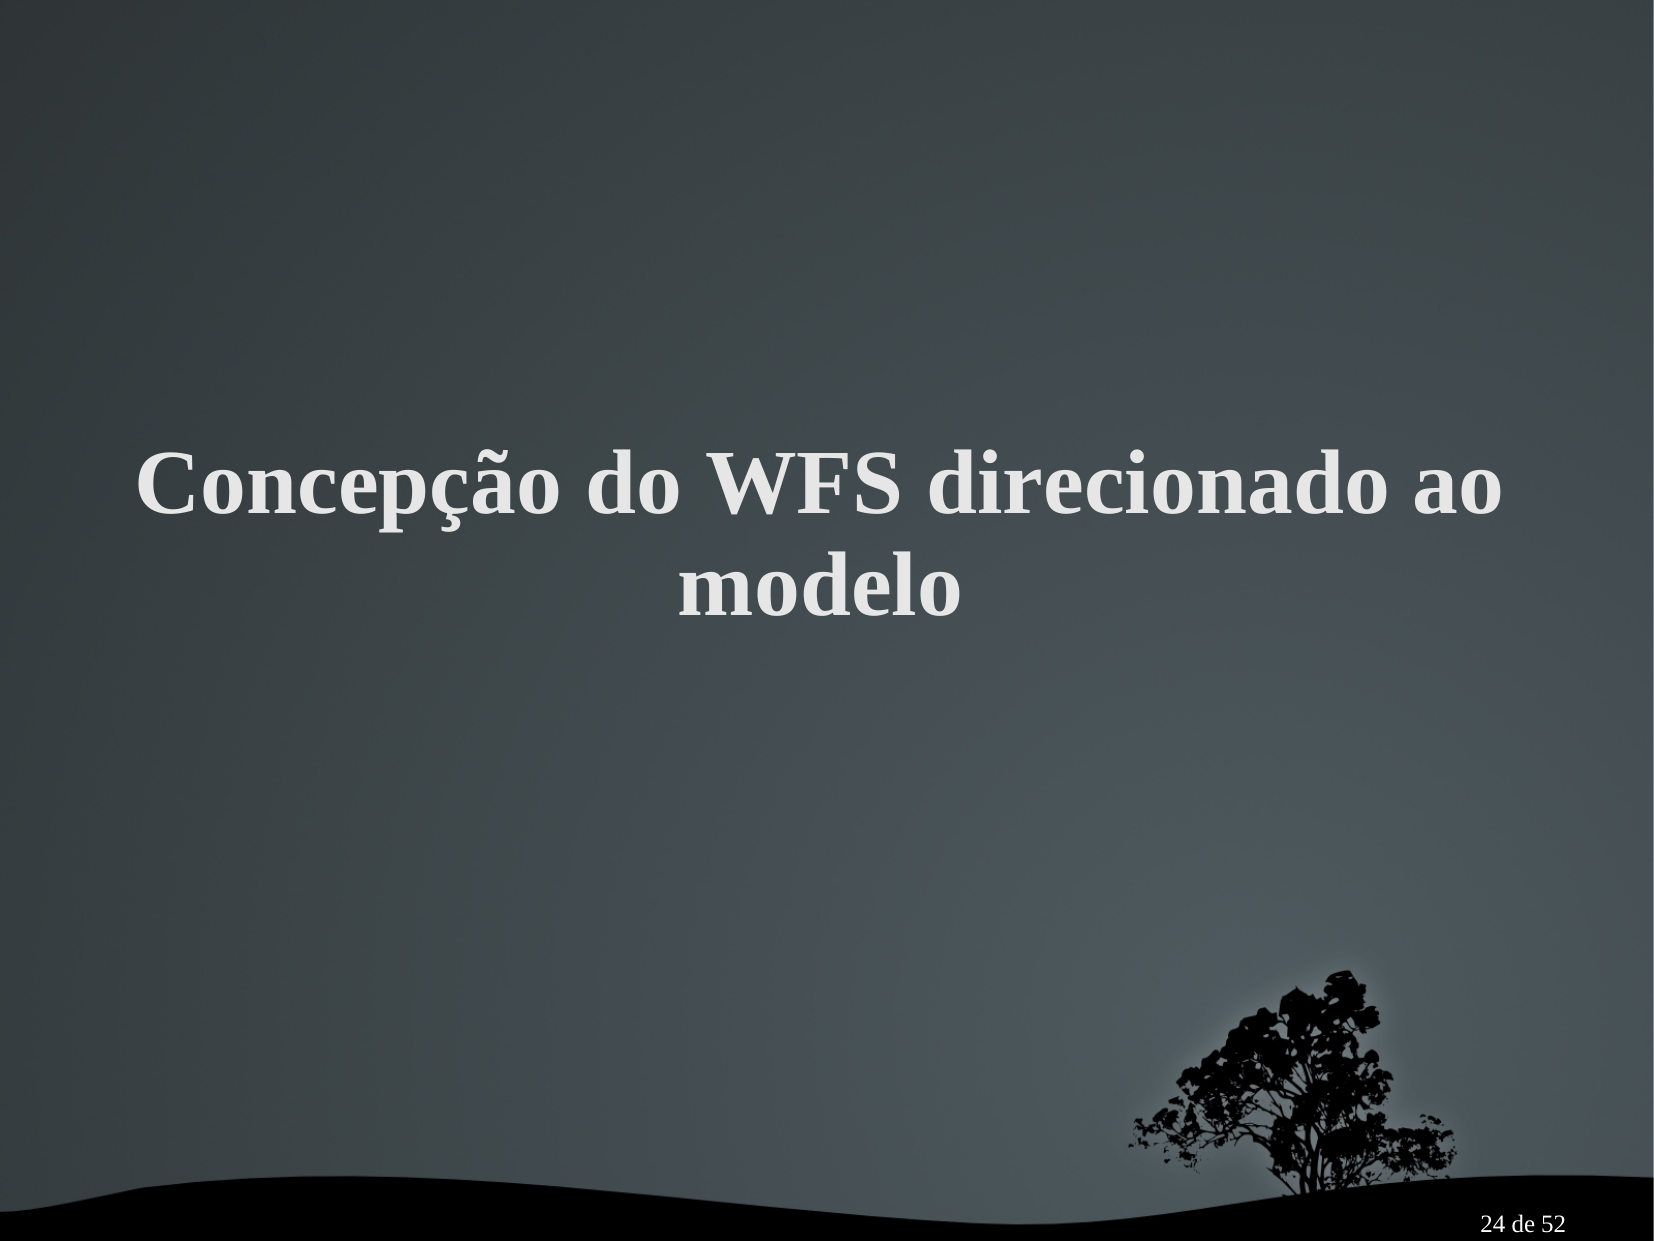

# Concepção do WFS direcionado ao modelo
24